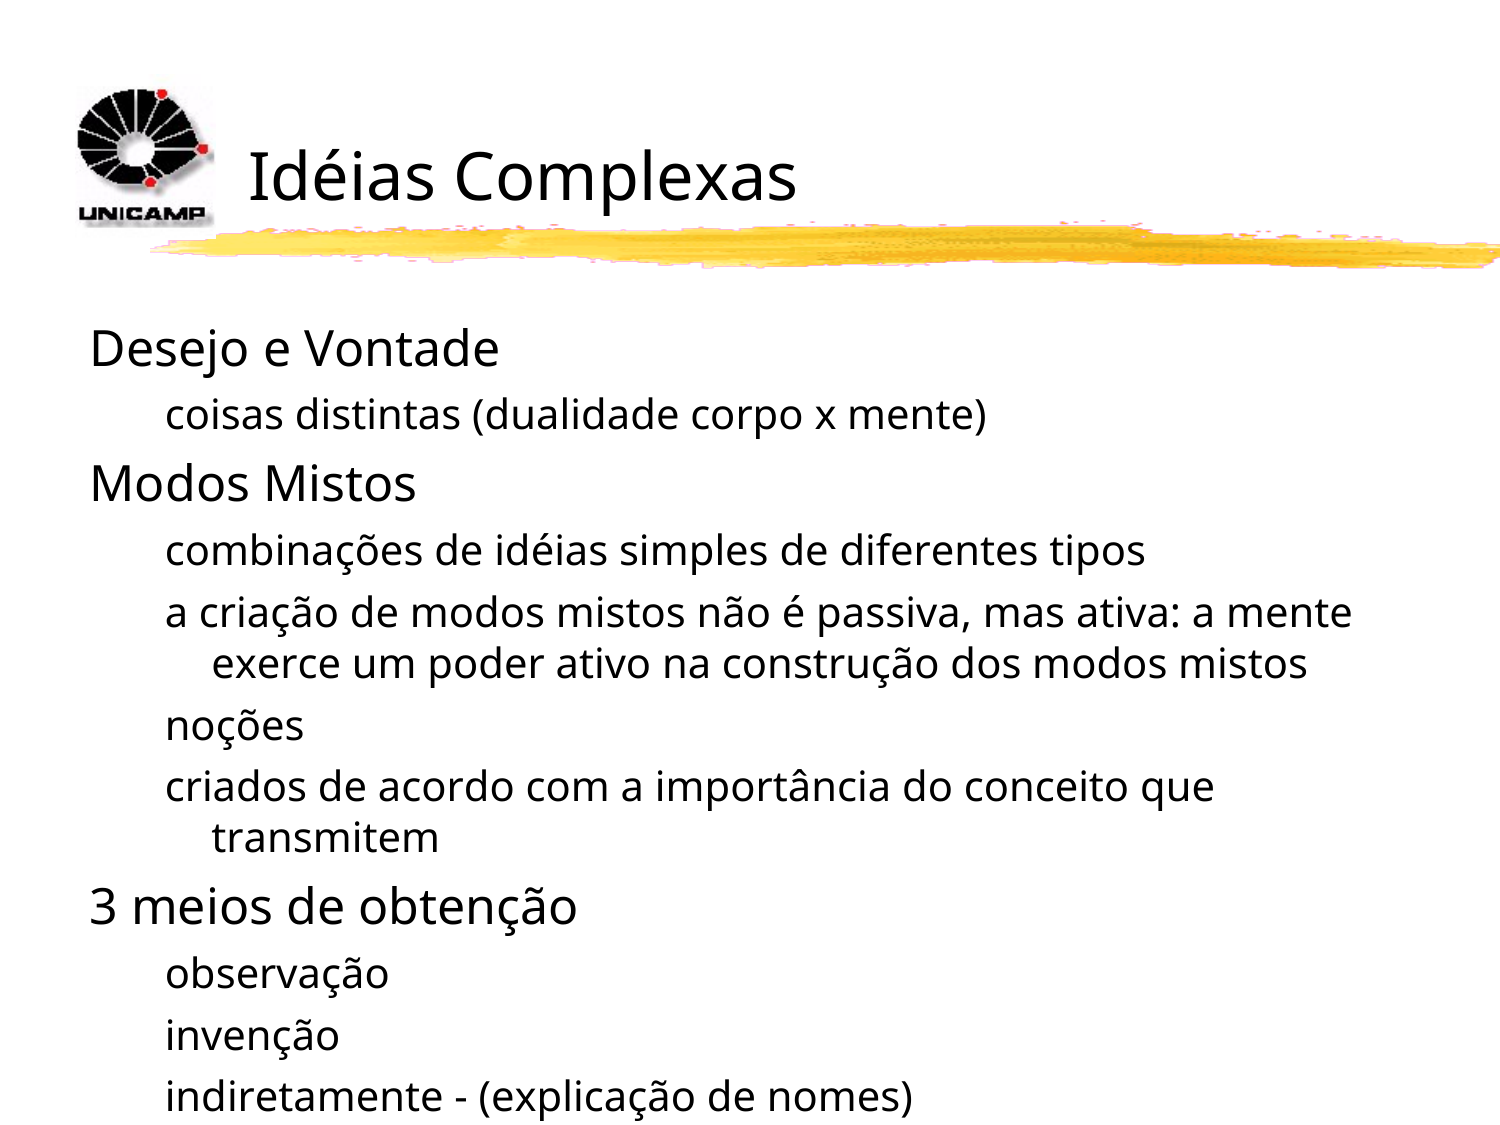

# Idéias Complexas
Desejo e Vontade
coisas distintas (dualidade corpo x mente)
Modos Mistos
combinações de idéias simples de diferentes tipos
a criação de modos mistos não é passiva, mas ativa: a mente exerce um poder ativo na construção dos modos mistos
noções
criados de acordo com a importância do conceito que transmitem
3 meios de obtenção
observação
invenção
indiretamente - (explicação de nomes)